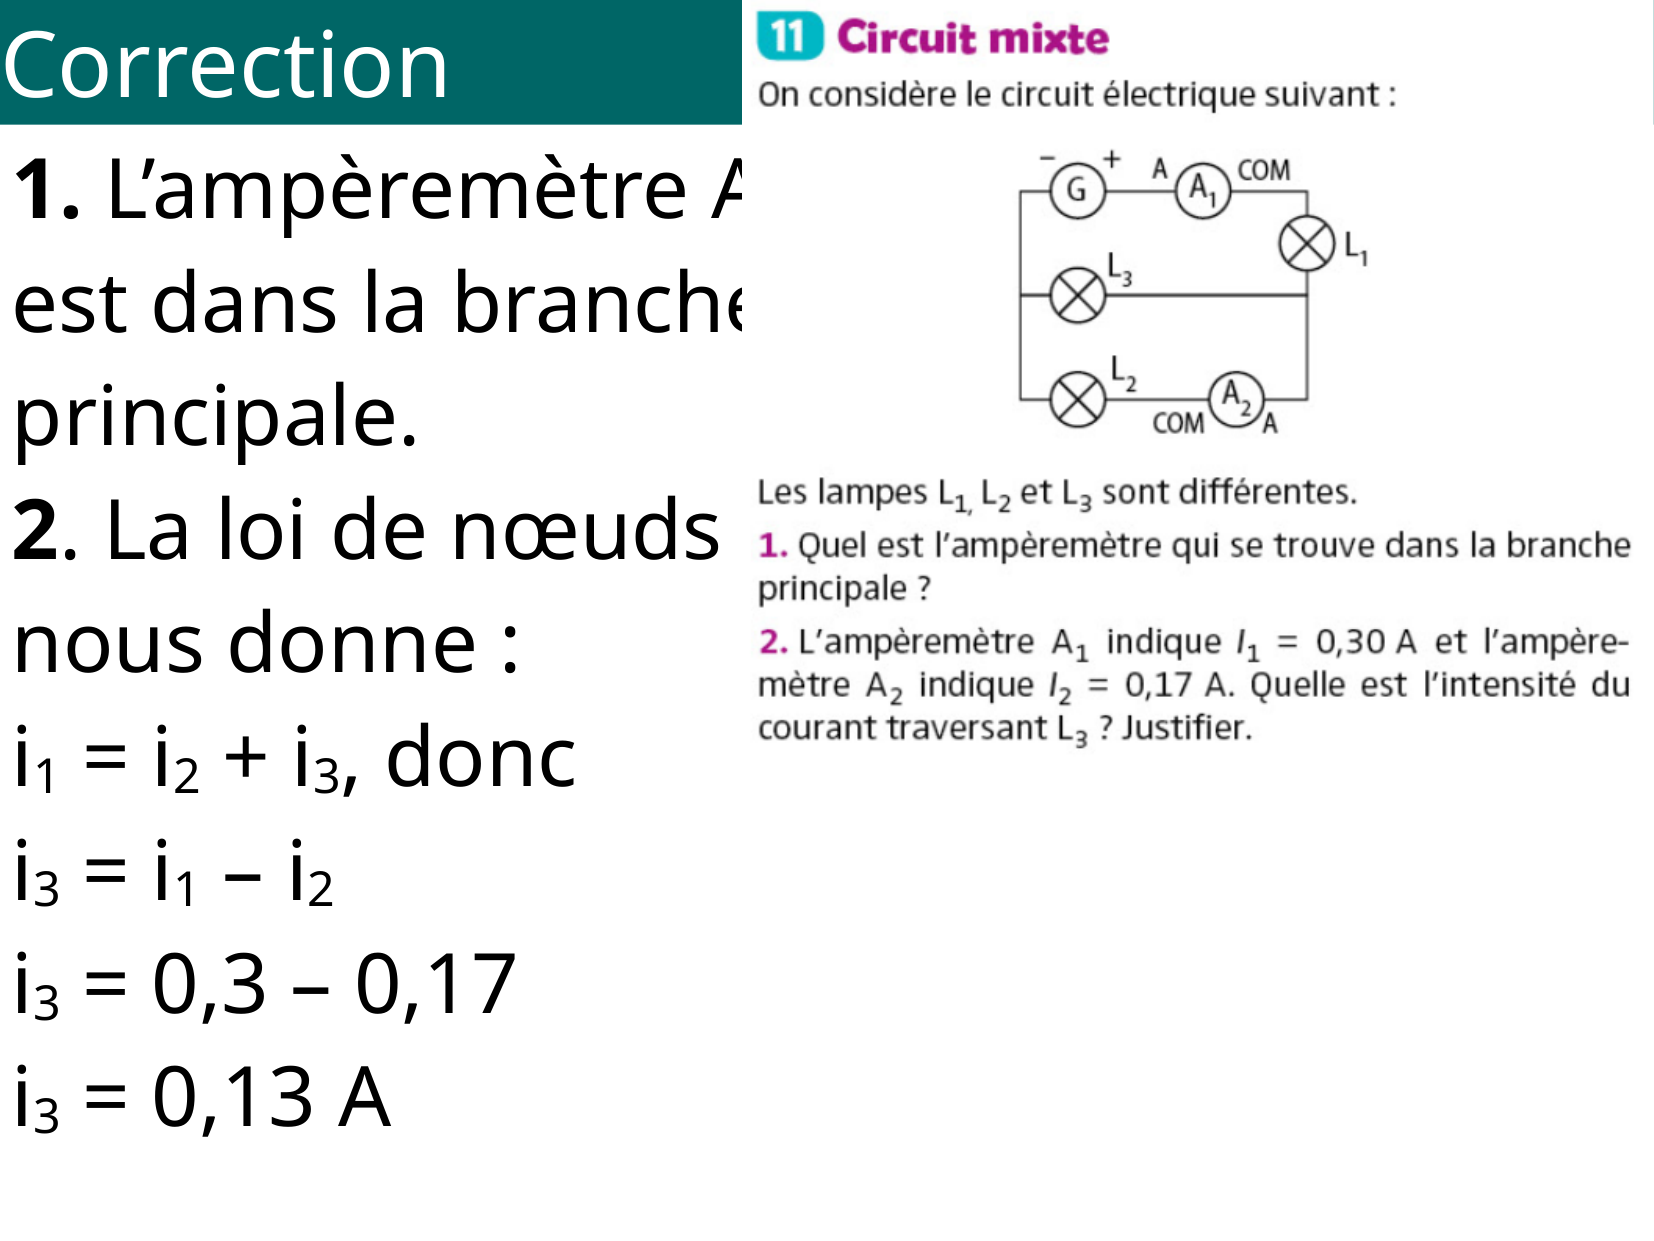

# Correction
1. L’ampèremètre A1
est dans la branche
principale.
2. La loi de nœuds
nous donne :
i1 = i2 + i3, donc
i3 = i1 – i2
i3 = 0,3 – 0,17
i3 = 0,13 A